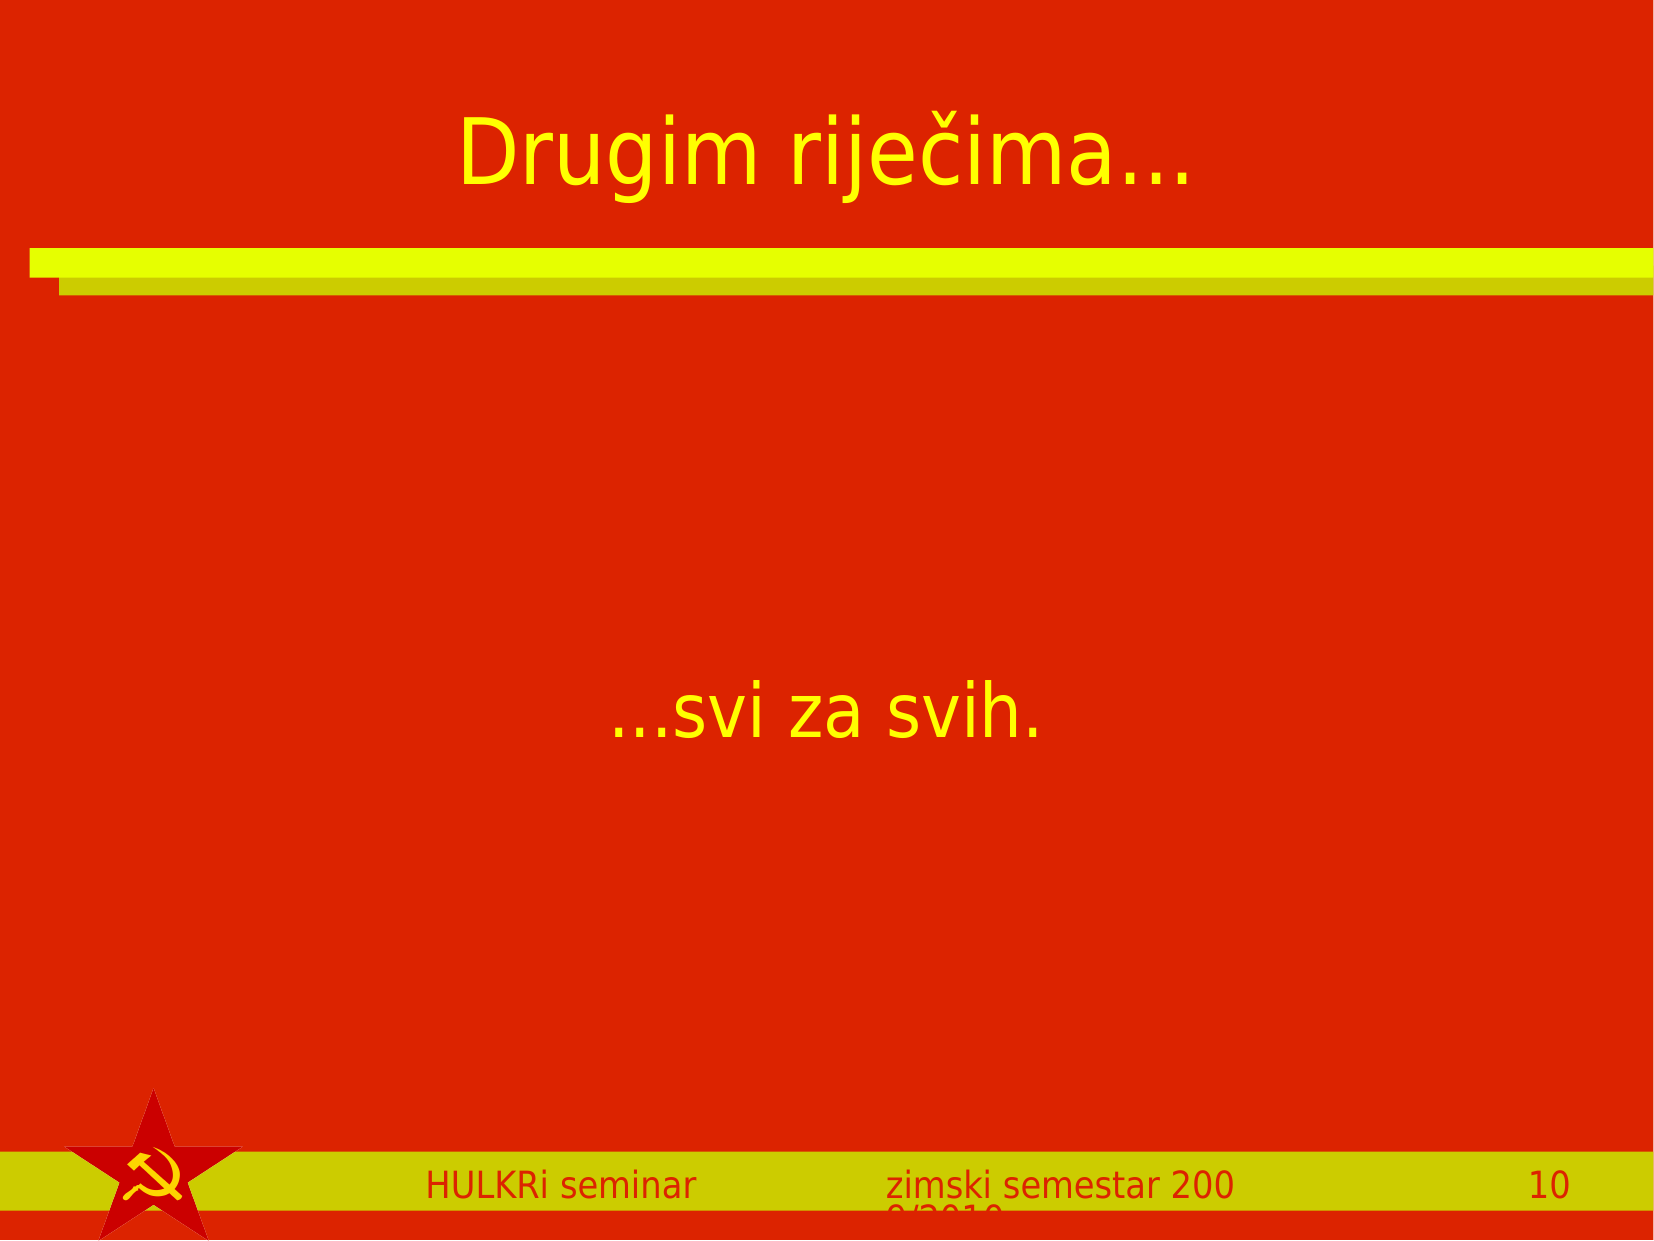

# Drugim riječima...
...svi za svih.
HULKRi seminar
zimski semestar 2009/2010.
10